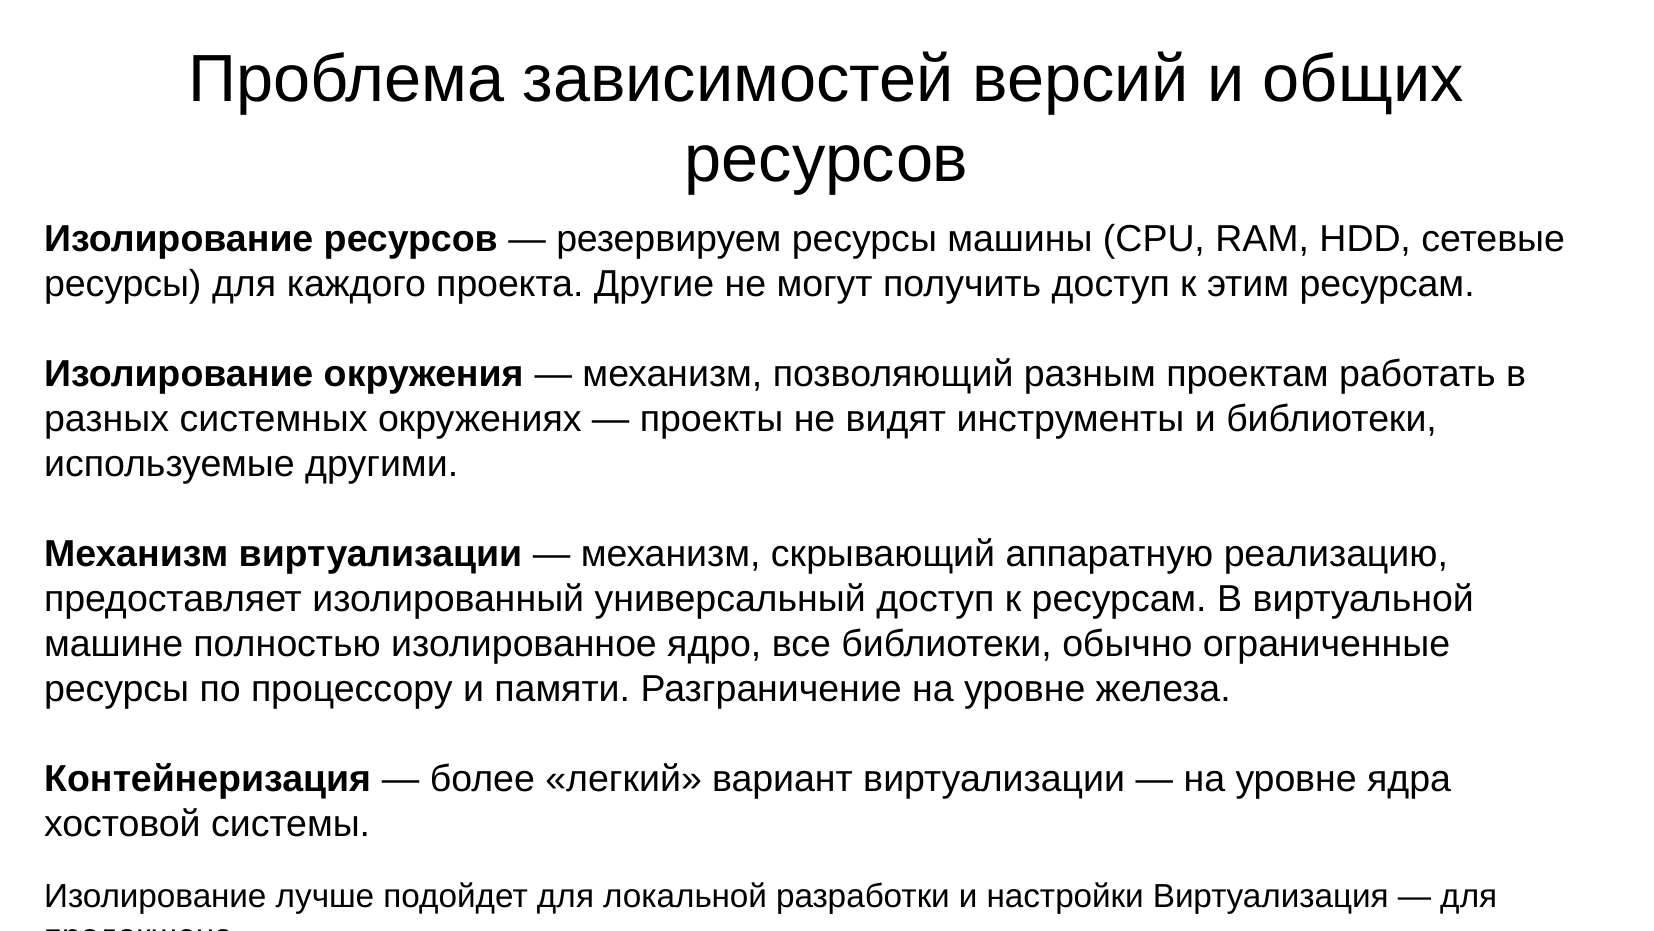

# Проблема зависимостей версий и общих ресурсов
Изолирование ресурсов — резервируем ресурсы машины (CPU, RAM, HDD, сетевые ресурсы) для каждого проекта. Другие не могут получить доступ к этим ресурсам.
Изолирование окружения — механизм, позволяющий разным проектам работать в разных системных окружениях — проекты не видят инструменты и библиотеки, используемые другими.
Механизм виртуализации — механизм, скрывающий аппаратную реализацию, предоставляет изолированный универсальный доступ к ресурсам. В виртуальной машине полностью изолированное ядро, все библиотеки, обычно ограниченные ресурсы по процессору и памяти. Разграничение на уровне железа.
Контейнеризация — более «легкий» вариант виртуализации — на уровне ядра хостовой системы.
Изолирование лучше подойдет для локальной разработки и настройки Виртуализация — для продакшена